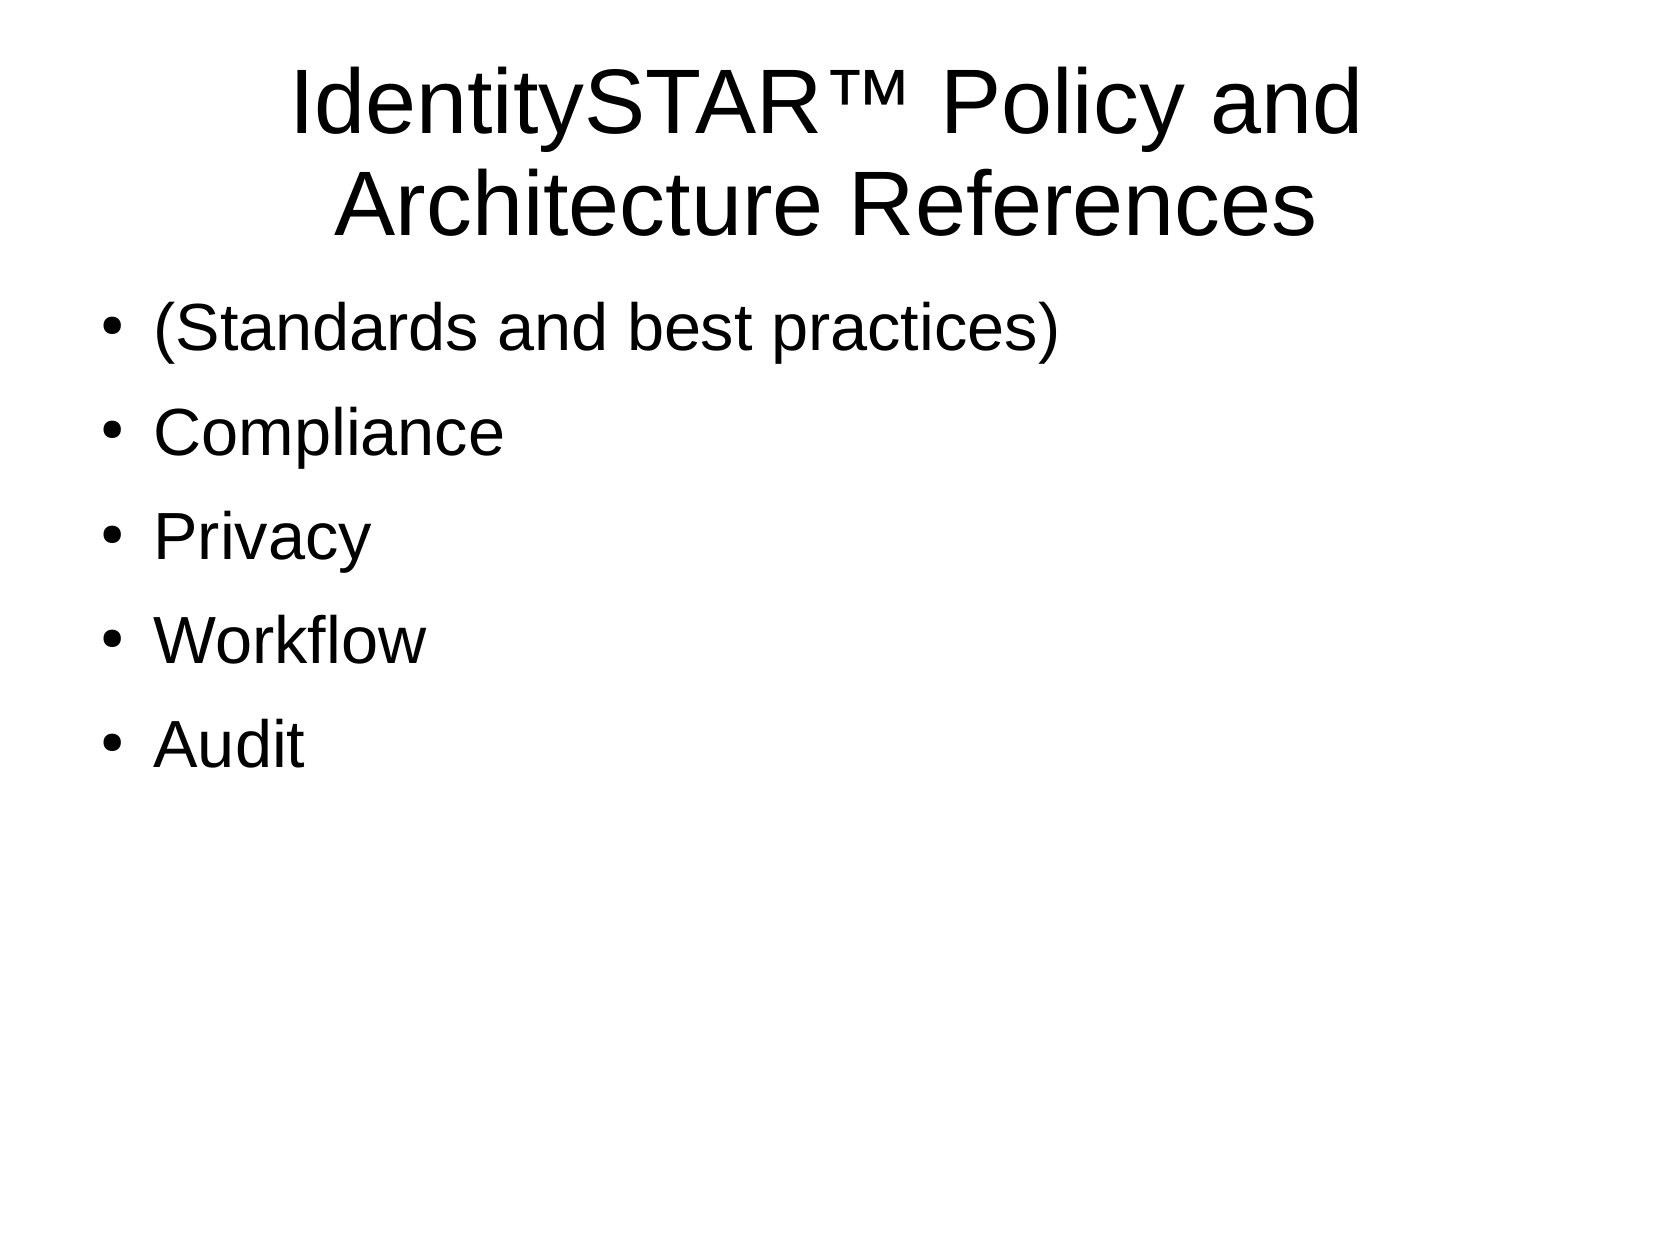

# IdentitySTAR™ Policy and Architecture References
(Standards and best practices)
Compliance
Privacy
Workflow
Audit